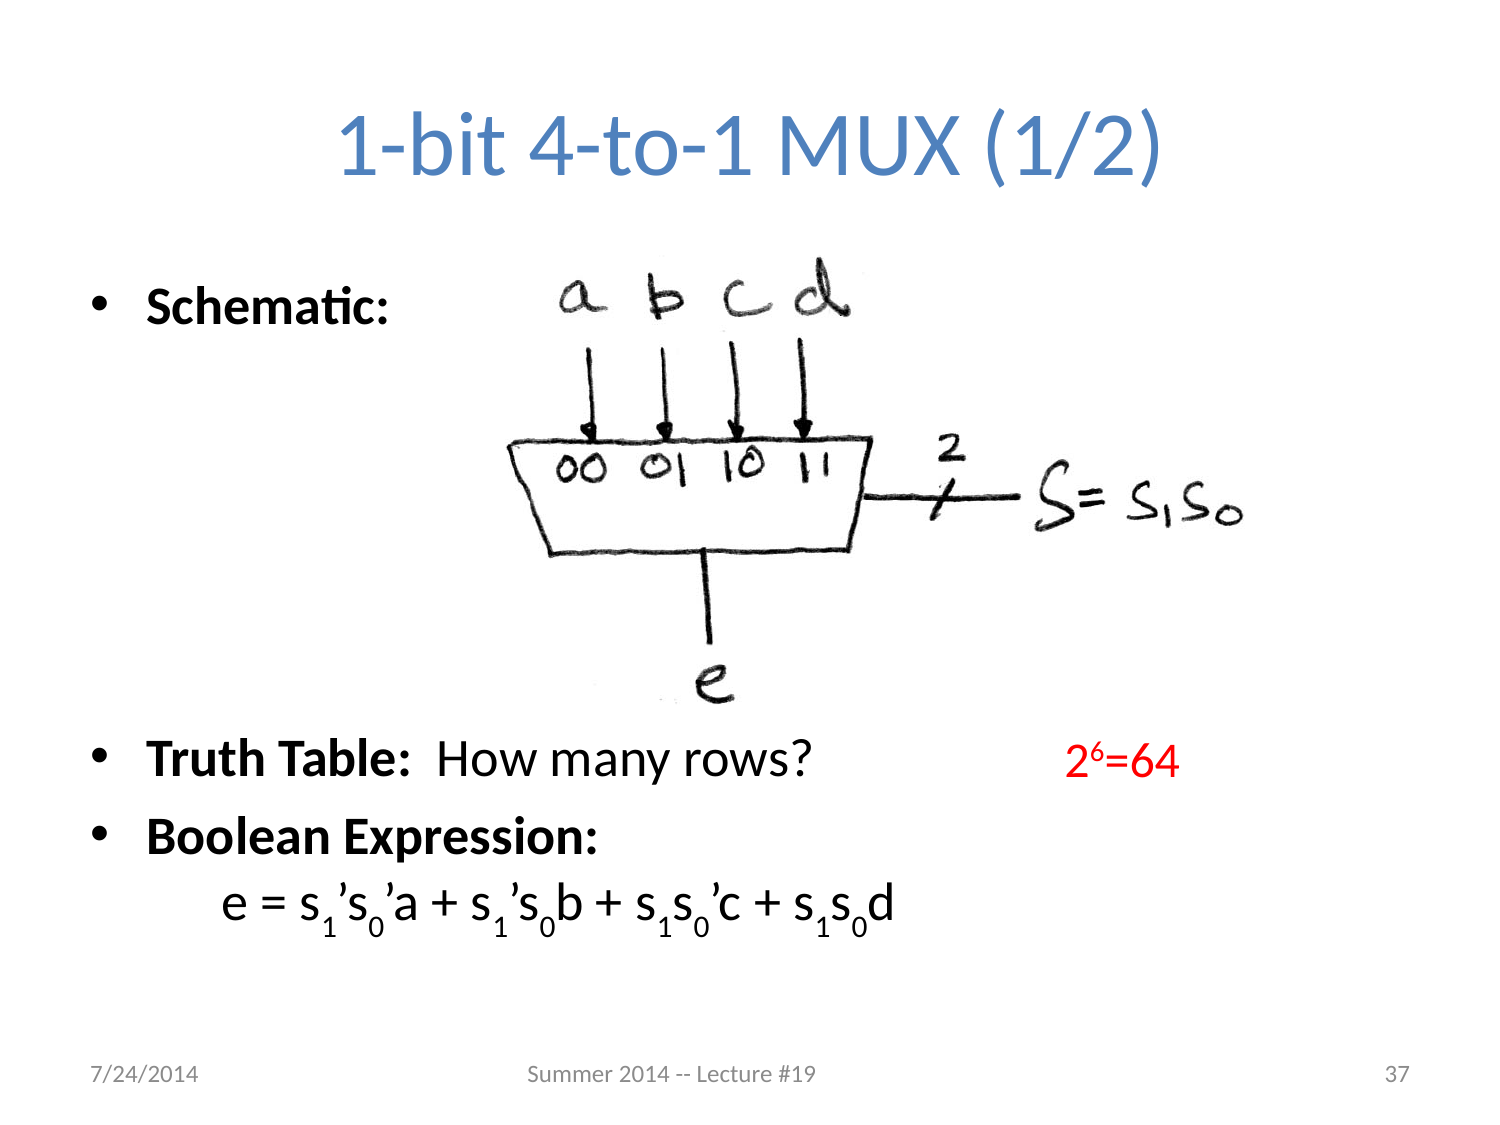

# 1-bit 4-to-1 MUX (1/2)
Schematic:
Truth Table: How many rows?
Boolean Expression:
	e = s1’s0’a + s1’s0b + s1s0’c + s1s0d
26=64
7/24/2014
Summer 2014 -- Lecture #19